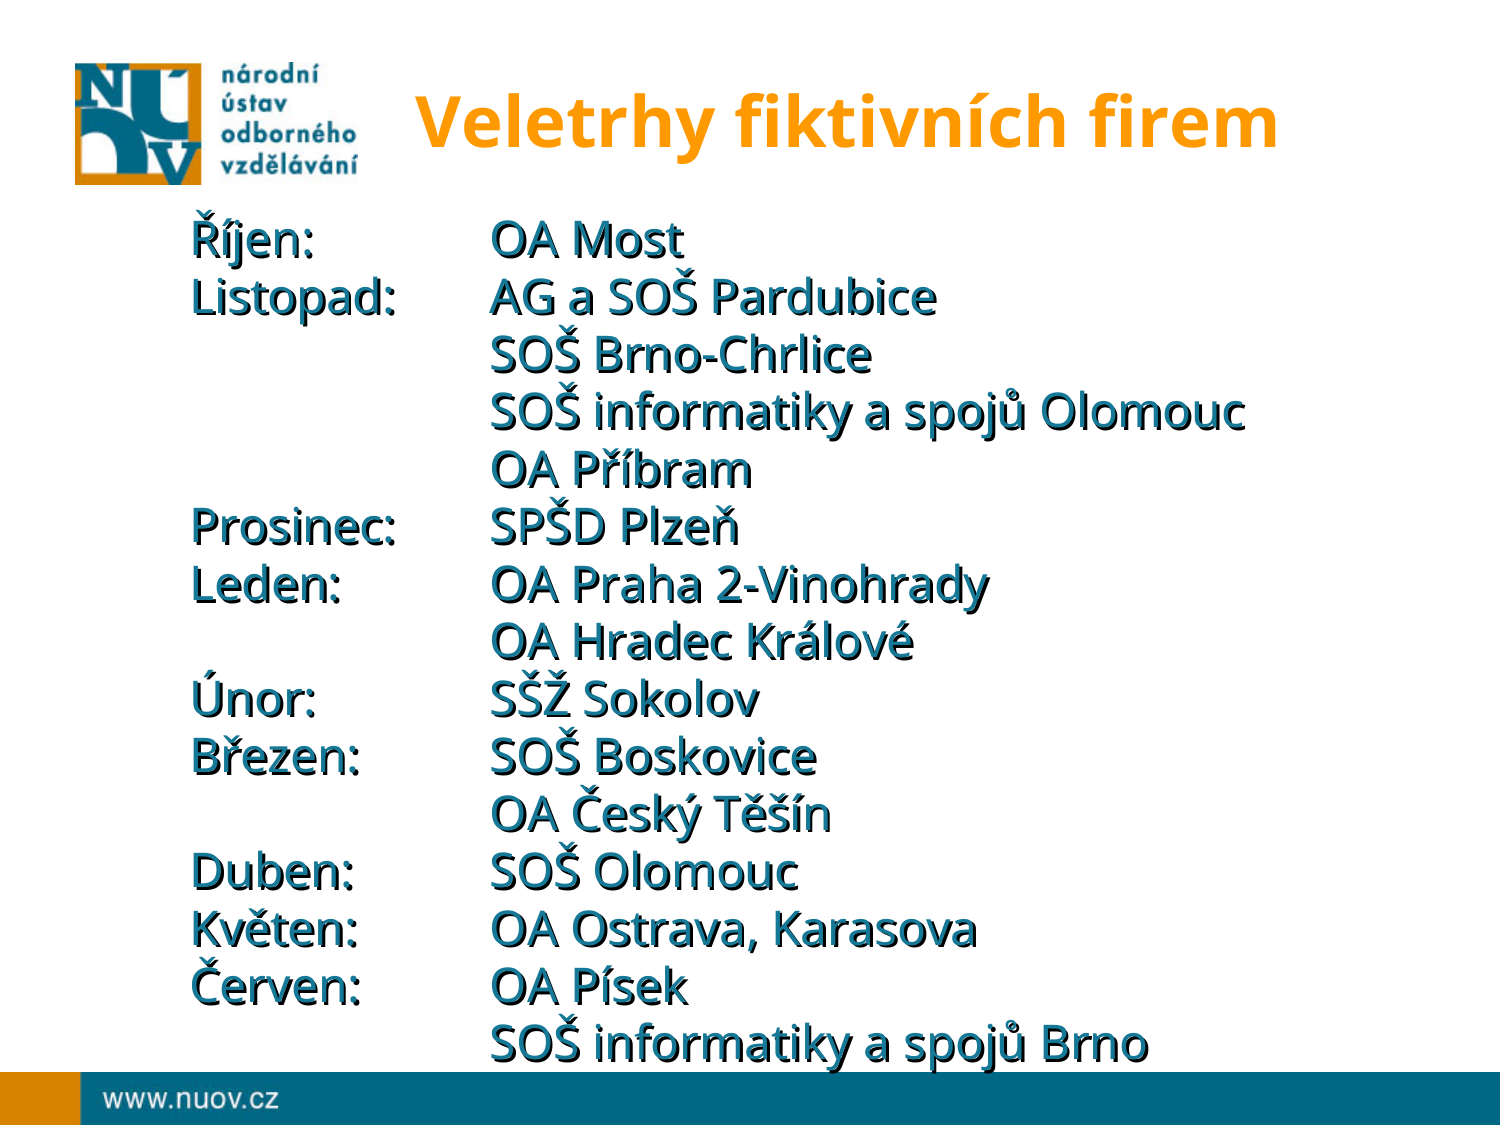

# Veletrhy fiktivních firem
Říjen:		OA Most
Listopad:	AG a SOŠ Pardubice
		SOŠ Brno-Chrlice
		SOŠ informatiky a spojů Olomouc
		OA Příbram
Prosinec:	SPŠD Plzeň
Leden:	OA Praha 2-Vinohrady
	 	OA Hradec Králové
Únor:		SŠŽ Sokolov
Březen:	SOŠ Boskovice 					OA Český Těšín
Duben:	SOŠ Olomouc
Květen:	OA Ostrava, Karasova
Červen:	OA Písek
		SOŠ informatiky a spojů Brno